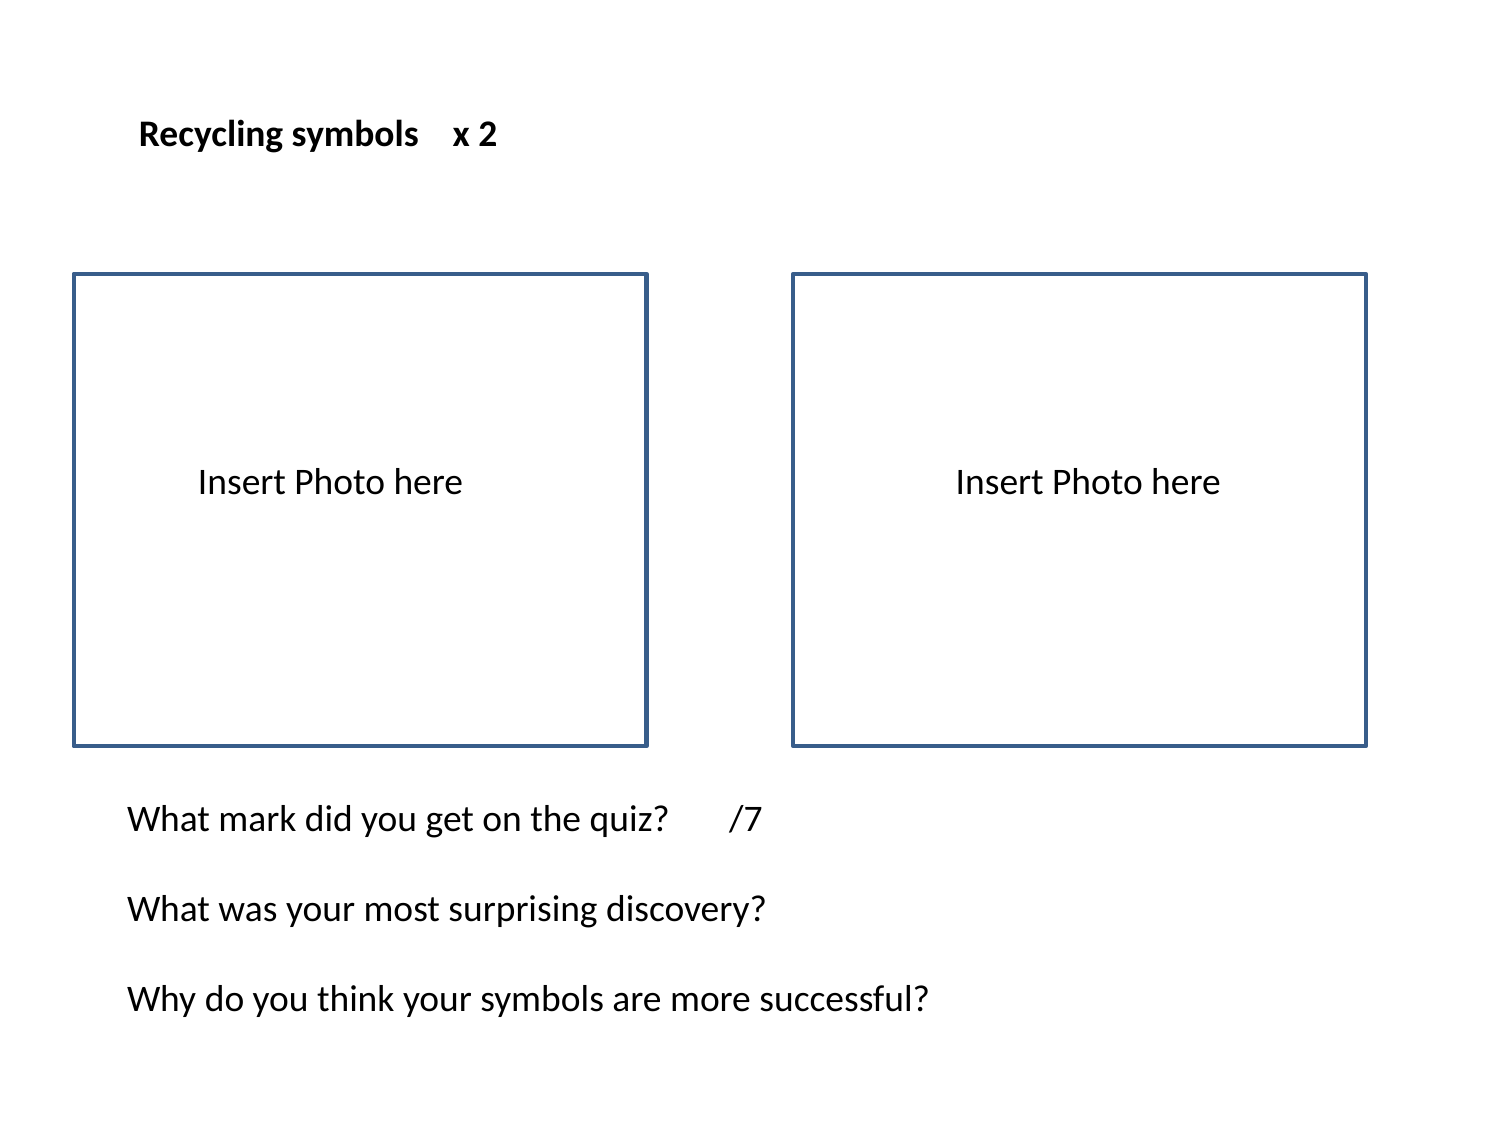

Recycling symbols x 2
Insert Photo here
Insert Photo here
What mark did you get on the quiz? /7
What was your most surprising discovery?
Why do you think your symbols are more successful?